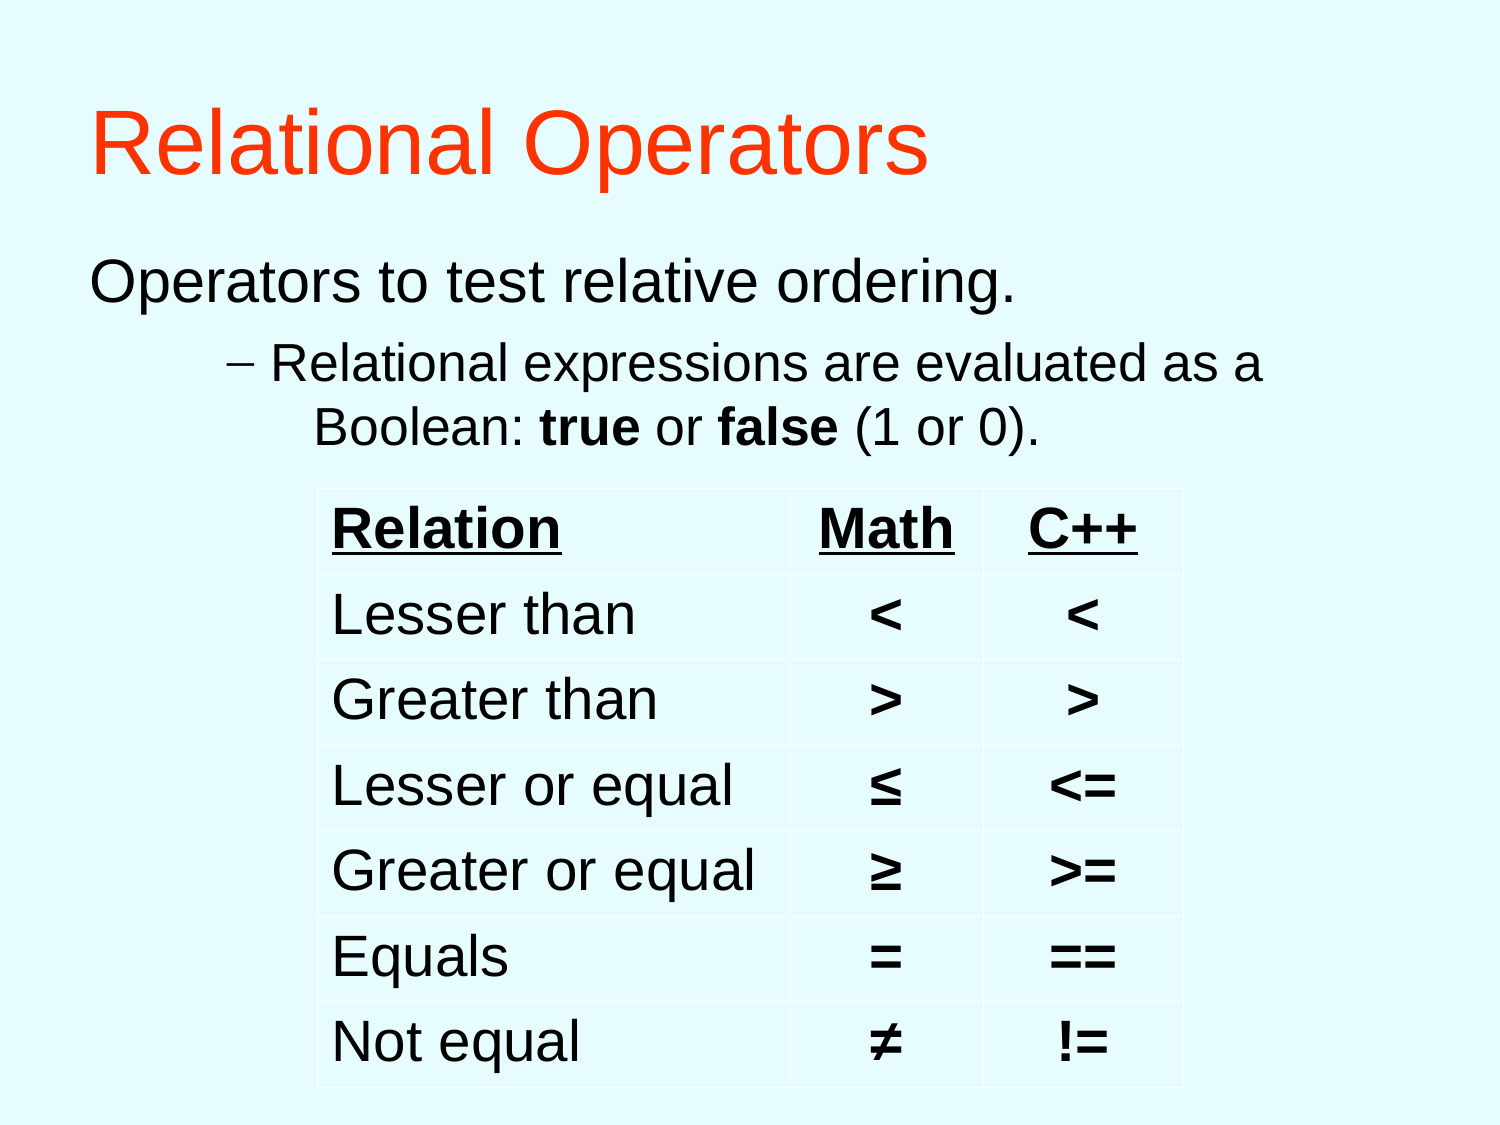

# Relational Operators
Operators to test relative ordering.
Relational expressions are evaluated as a Boolean: true or false (1 or 0).
| Relation | Math | C++ |
| --- | --- | --- |
| Lesser than | < | < |
| Greater than | > | > |
| Lesser or equal | ≤ | <= |
| Greater or equal | ≥ | >= |
| Equals | = | == |
| Not equal | ≠ | != |